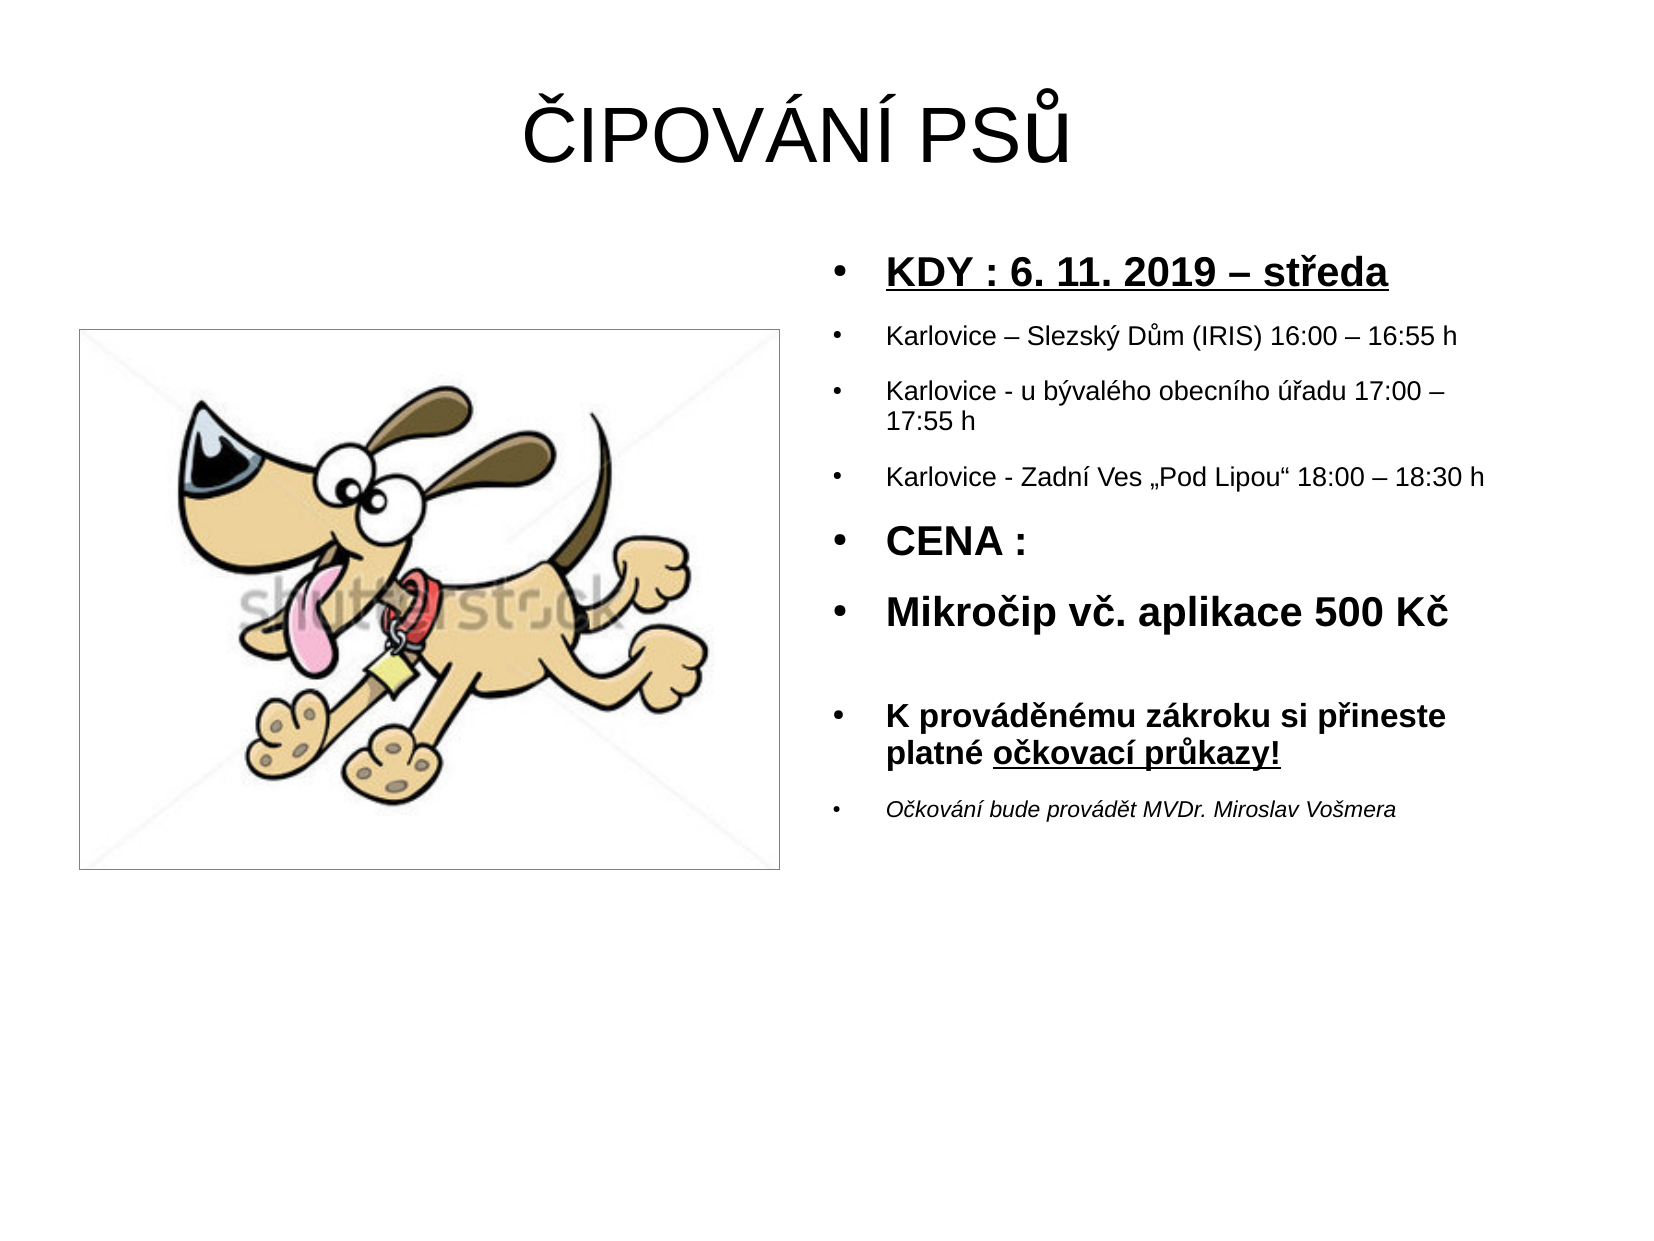

# ČIPOVÁNÍ PSů
KDY : 6. 11. 2019 – středa
Karlovice – Slezský Dům (IRIS) 16:00 – 16:55 h
Karlovice - u bývalého obecního úřadu 17:00 – 17:55 h
Karlovice - Zadní Ves „Pod Lipou“ 18:00 – 18:30 h
CENA :
Mikročip vč. aplikace 500 Kč
K prováděnému zákroku si přineste platné očkovací průkazy!
Očkování bude provádět MVDr. Miroslav Vošmera